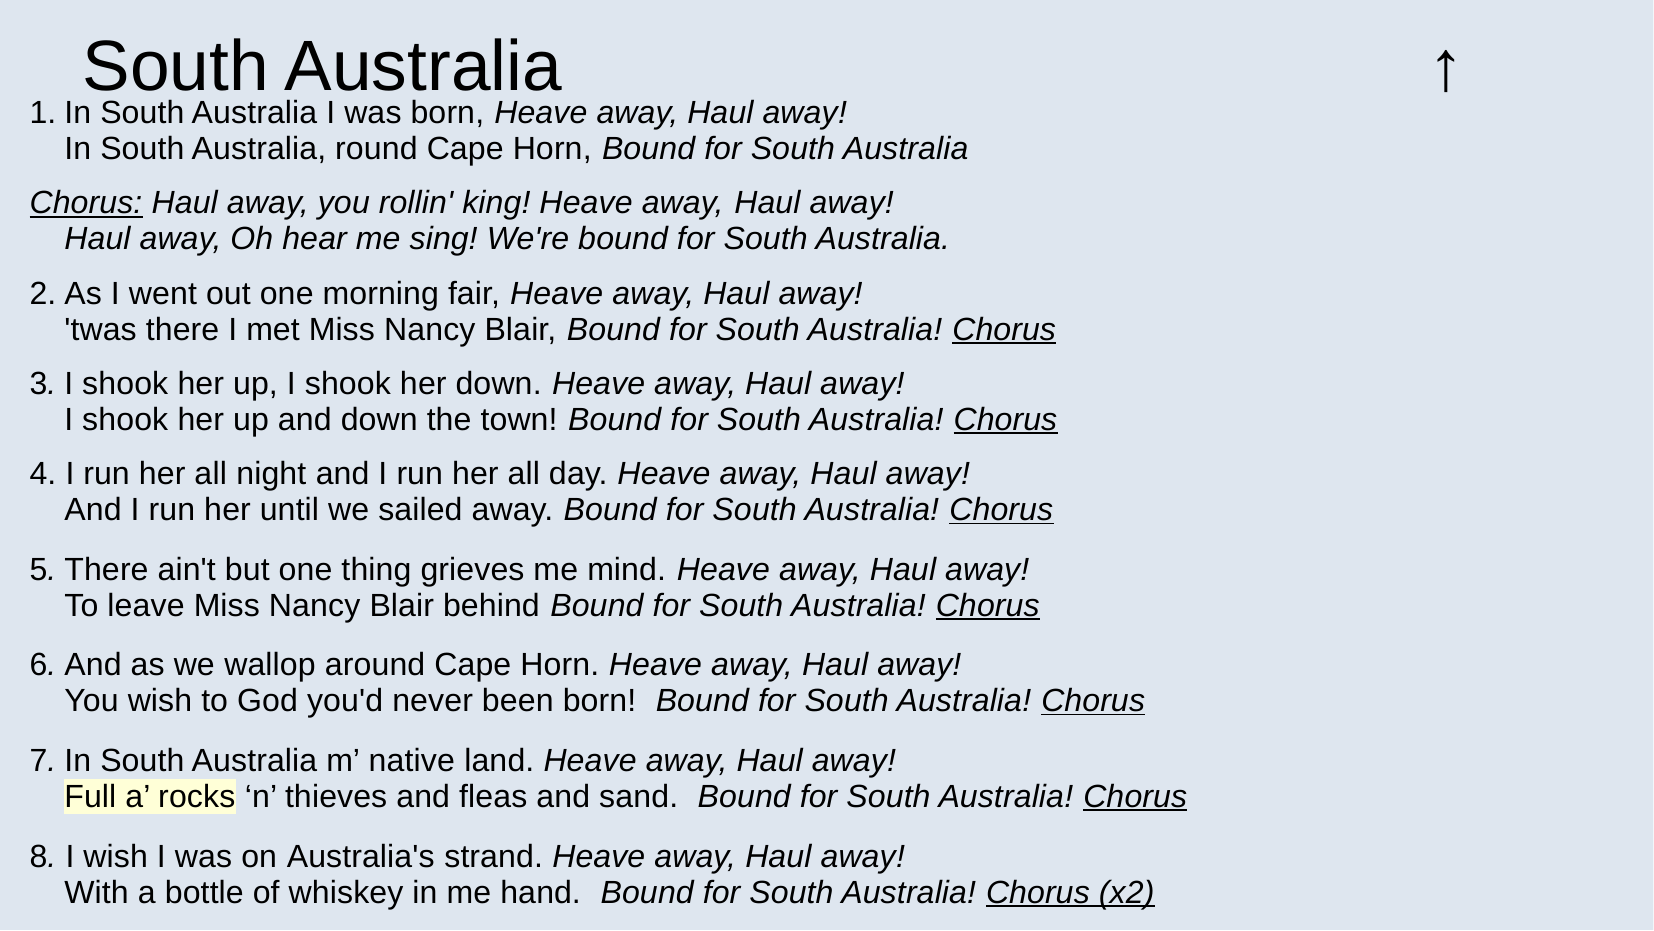

# South Australia	↑
1.	In South Australia I was born, Heave away, Haul away!
	In South Australia, round Cape Horn, Bound for South Australia
Chorus: Haul away, you rollin' king! Heave away, Haul away!
	Haul away, Oh hear me sing! We're bound for South Australia.
2.	As I went out one morning fair, Heave away, Haul away!
	'twas there I met Miss Nancy Blair, Bound for South Australia! Chorus
3.	I shook her up, I shook her down. Heave away, Haul away!
	I shook her up and down the town! Bound for South Australia! Chorus
4. I run her all night and I run her all day. Heave away, Haul away!
	And I run her until we sailed away. Bound for South Australia! Chorus
5.	There ain't but one thing grieves me mind. Heave away, Haul away!
	To leave Miss Nancy Blair behind Bound for South Australia! Chorus
6.	And as we wallop around Cape Horn. Heave away, Haul away!
	You wish to God you'd never been born! Bound for South Australia! Chorus
7.	In South Australia m’ native land. Heave away, Haul away!
	Full a’ rocks ‘n’ thieves and fleas and sand. Bound for South Australia! Chorus
8. I wish I was on Australia's strand. Heave away, Haul away!
	With a bottle of whiskey in me hand. Bound for South Australia! Chorus (x2)